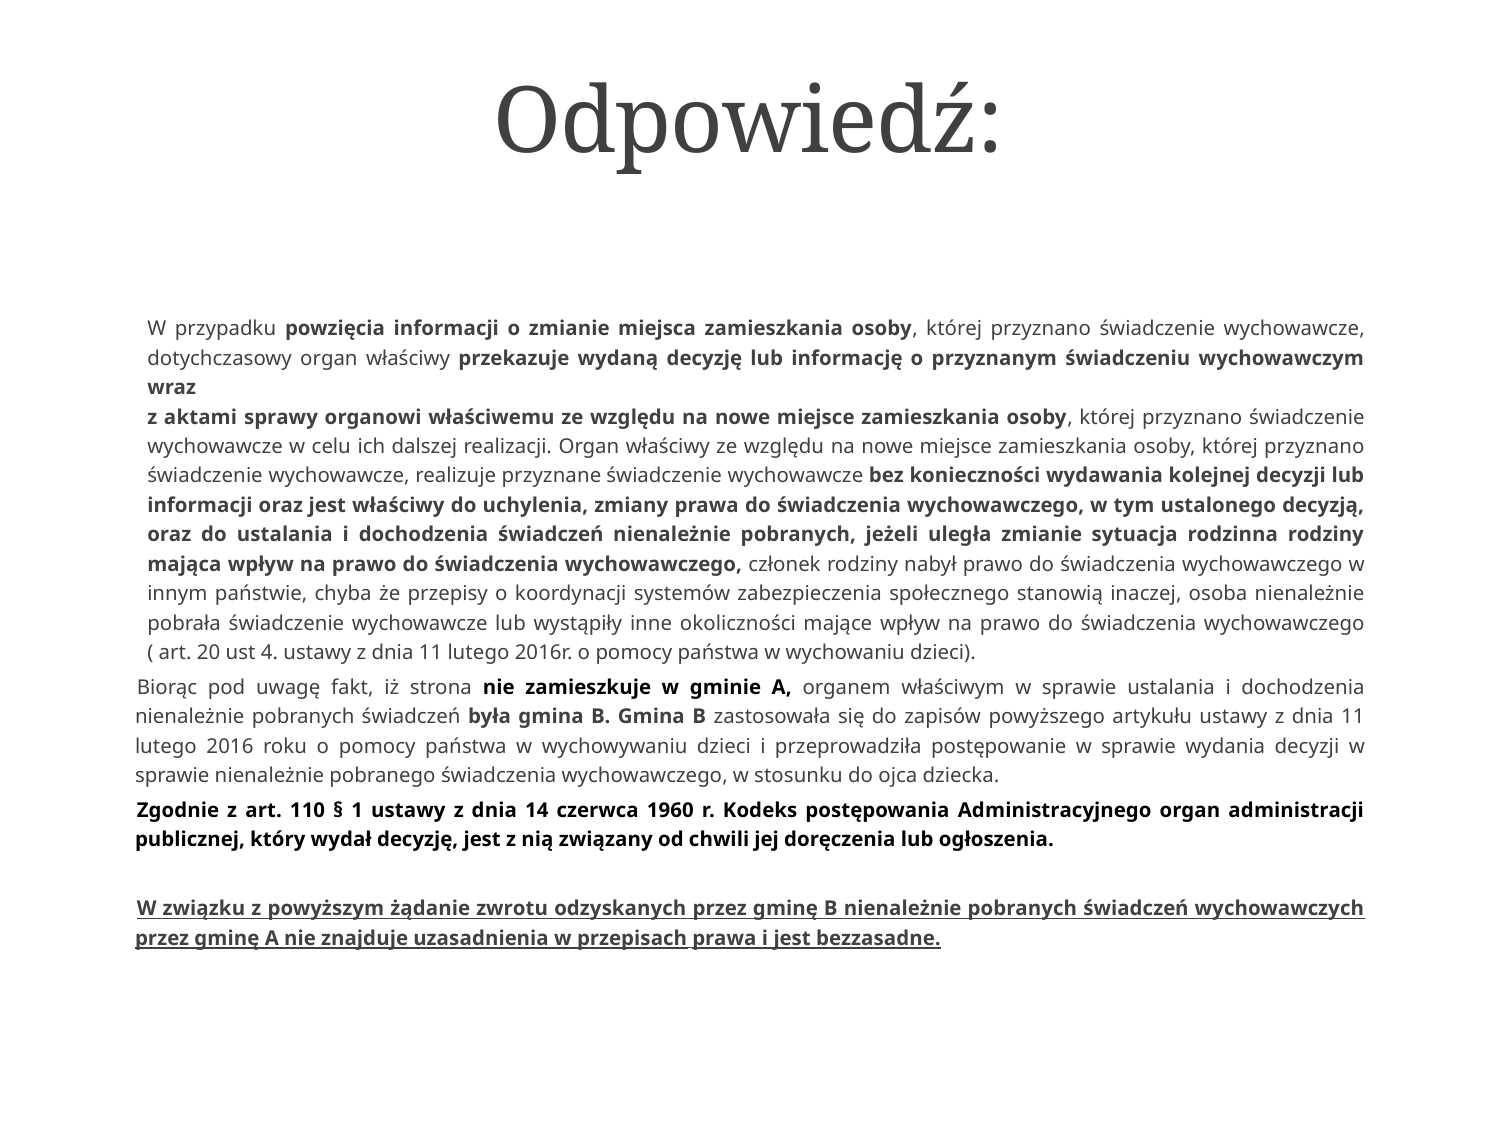

# Odpowiedź:
W przypadku powzięcia informacji o zmianie miejsca zamieszkania osoby, której przyznano świadczenie wychowawcze, dotychczasowy organ właściwy przekazuje wydaną decyzję lub informację o przyznanym świadczeniu wychowawczym wraz
z aktami sprawy organowi właściwemu ze względu na nowe miejsce zamieszkania osoby, której przyznano świadczenie wychowawcze w celu ich dalszej realizacji. Organ właściwy ze względu na nowe miejsce zamieszkania osoby, której przyznano świadczenie wychowawcze, realizuje przyznane świadczenie wychowawcze bez konieczności wydawania kolejnej decyzji lub informacji oraz jest właściwy do uchylenia, zmiany prawa do świadczenia wychowawczego, w tym ustalonego decyzją, oraz do ustalania i dochodzenia świadczeń nienależnie pobranych, jeżeli uległa zmianie sytuacja rodzinna rodziny mająca wpływ na prawo do świadczenia wychowawczego, członek rodziny nabył prawo do świadczenia wychowawczego w innym państwie, chyba że przepisy o koordynacji systemów zabezpieczenia społecznego stanowią inaczej, osoba nienależnie pobrała świadczenie wychowawcze lub wystąpiły inne okoliczności mające wpływ na prawo do świadczenia wychowawczego ( art. 20 ust 4. ustawy z dnia 11 lutego 2016r. o pomocy państwa w wychowaniu dzieci).
Biorąc pod uwagę fakt, iż strona nie zamieszkuje w gminie A, organem właściwym w sprawie ustalania i dochodzenia nienależnie pobranych świadczeń była gmina B. Gmina B zastosowała się do zapisów powyższego artykułu ustawy z dnia 11 lutego 2016 roku o pomocy państwa w wychowywaniu dzieci i przeprowadziła postępowanie w sprawie wydania decyzji w sprawie nienależnie pobranego świadczenia wychowawczego, w stosunku do ojca dziecka.
Zgodnie z art. 110 § 1 ustawy z dnia 14 czerwca 1960 r. Kodeks postępowania Administracyjnego organ administracji publicznej, który wydał decyzję, jest z nią związany od chwili jej doręczenia lub ogłoszenia.
W związku z powyższym żądanie zwrotu odzyskanych przez gminę B nienależnie pobranych świadczeń wychowawczych przez gminę A nie znajduje uzasadnienia w przepisach prawa i jest bezzasadne.